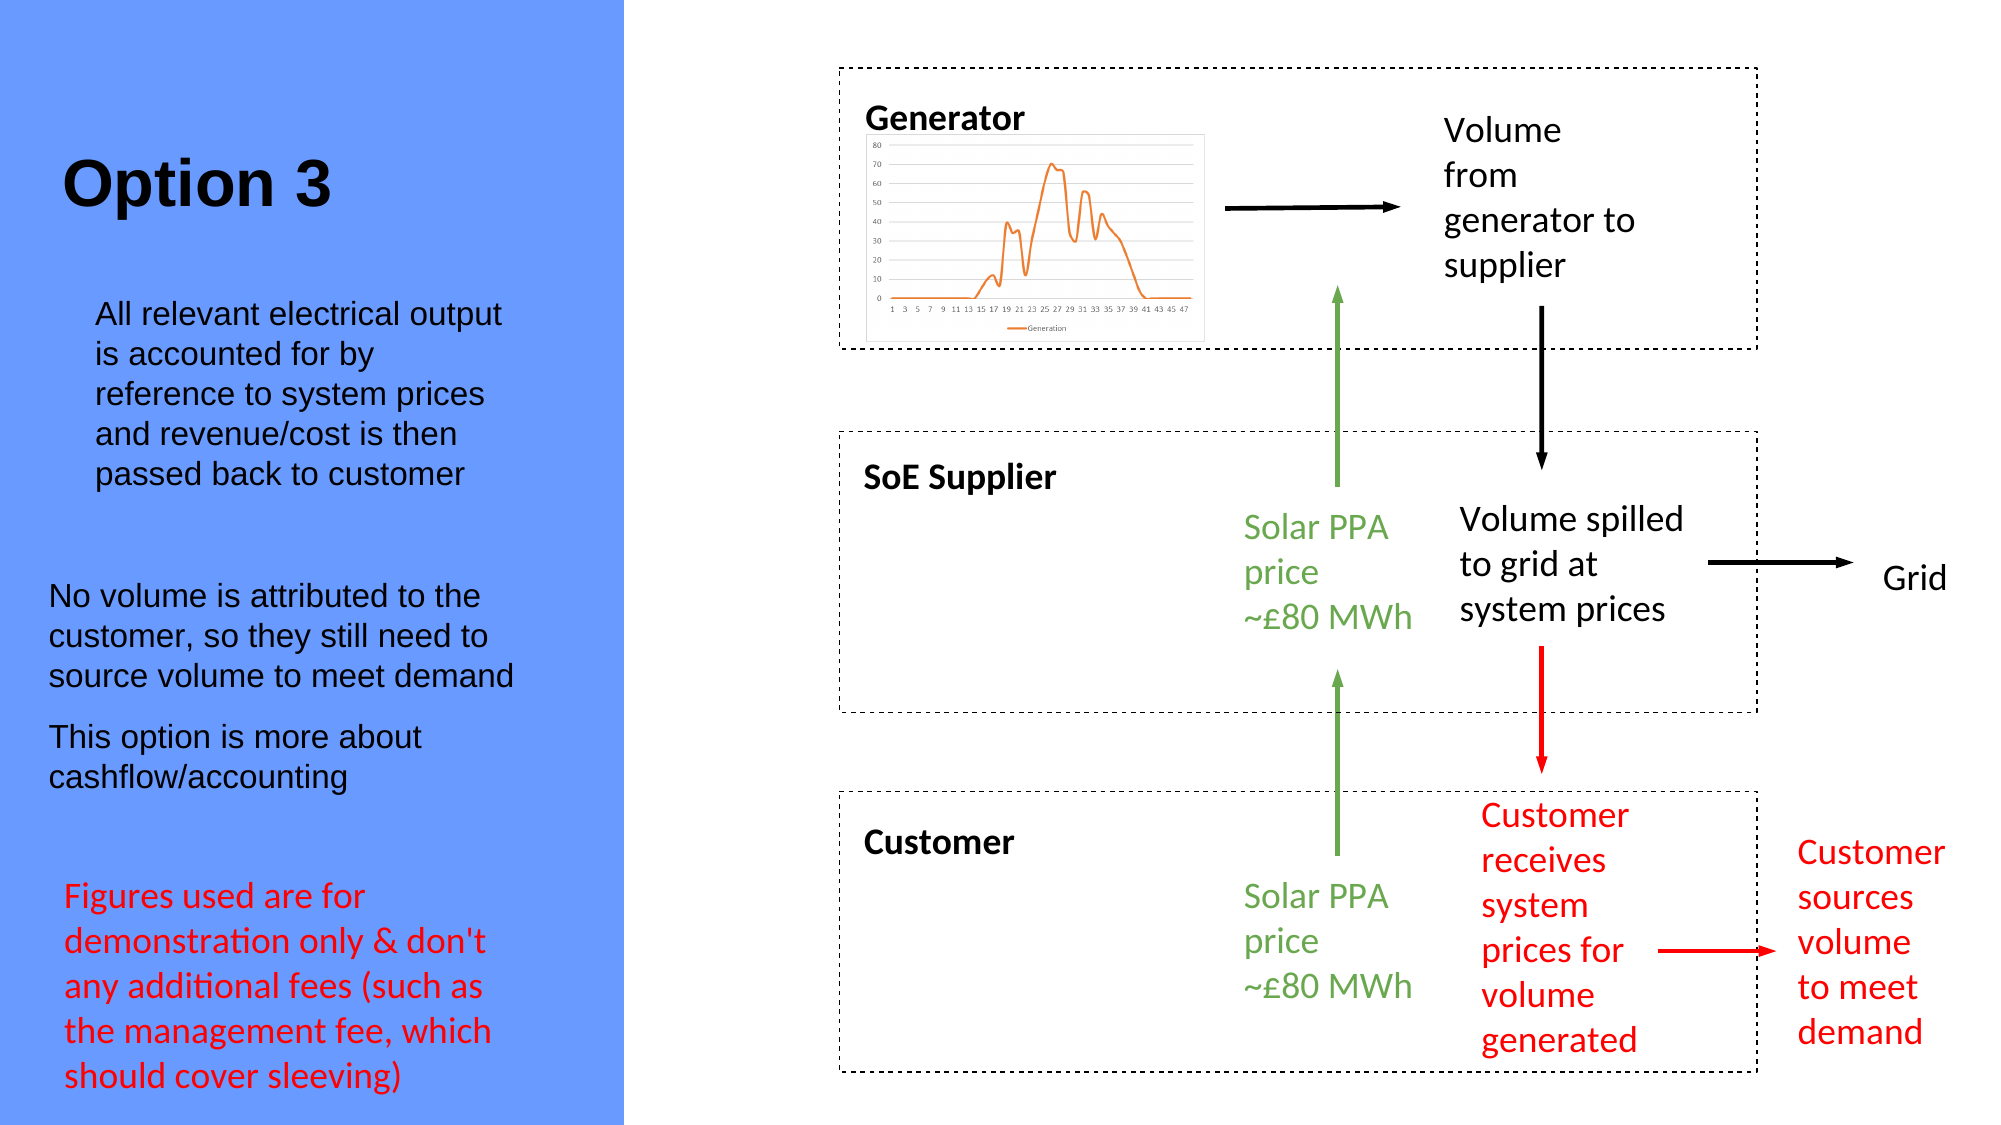

Generator
Volume from generator to supplier
# Option 3
All relevant electrical output is accounted for by reference to system prices and revenue/cost is then passed back to customer
SoE Supplier
Volume spilled to grid at system prices
Solar PPA price
~£80 MWh
Grid
No volume is attributed to the customer, so they still need to source volume to meet demand
This option is more about cashflow/accounting
Customer receives system prices for volume generated
Customer
Customer sources volume to meet demand
Figures used are for demonstration only & don't any additional fees (such as the management fee, which should cover sleeving)
Solar PPA price
~£80 MWh